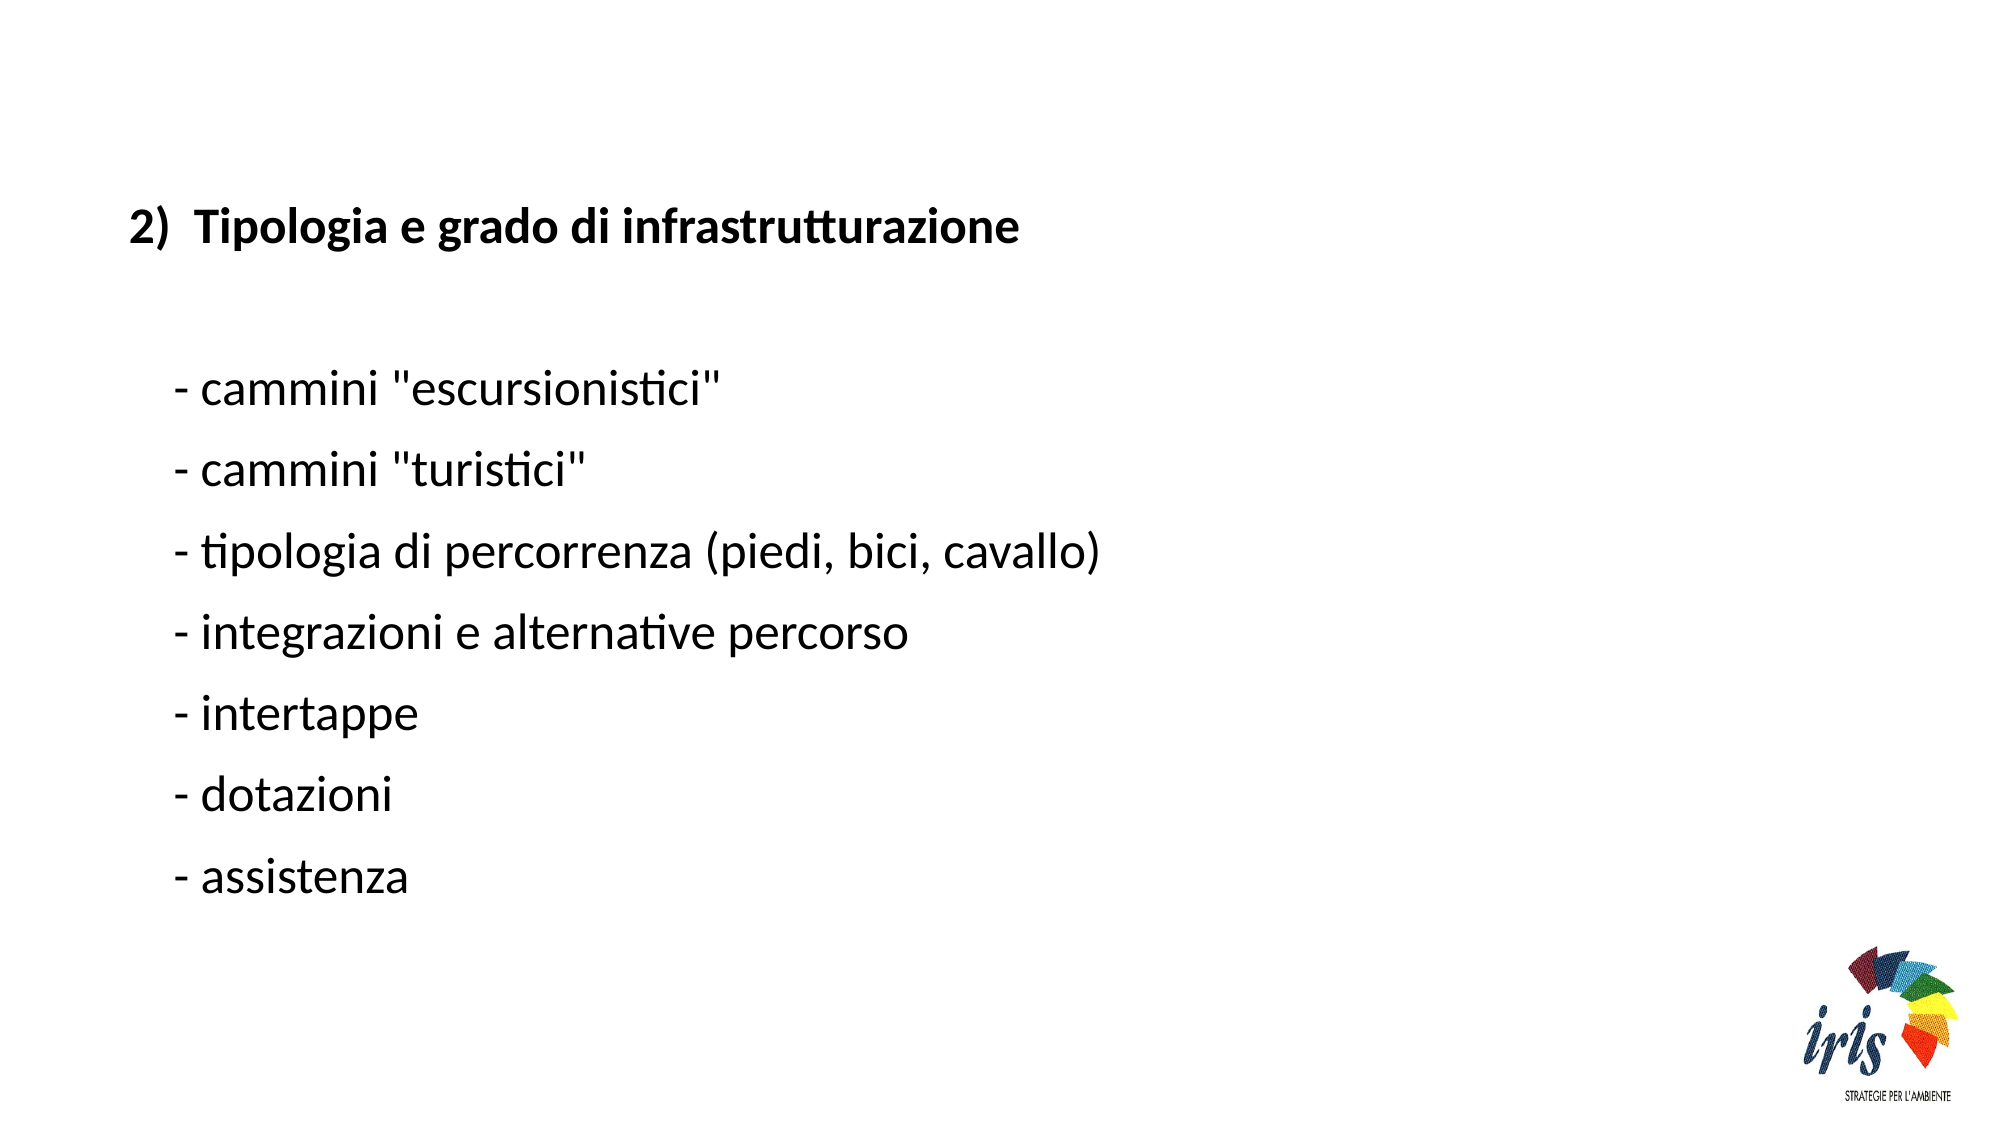

# 2) Tipologia e grado di infrastrutturazione
- cammini "escursionistici"
- cammini "turistici"
- tipologia di percorrenza (piedi, bici, cavallo)
- integrazioni e alternative percorso
- intertappe
- dotazioni
- assistenza